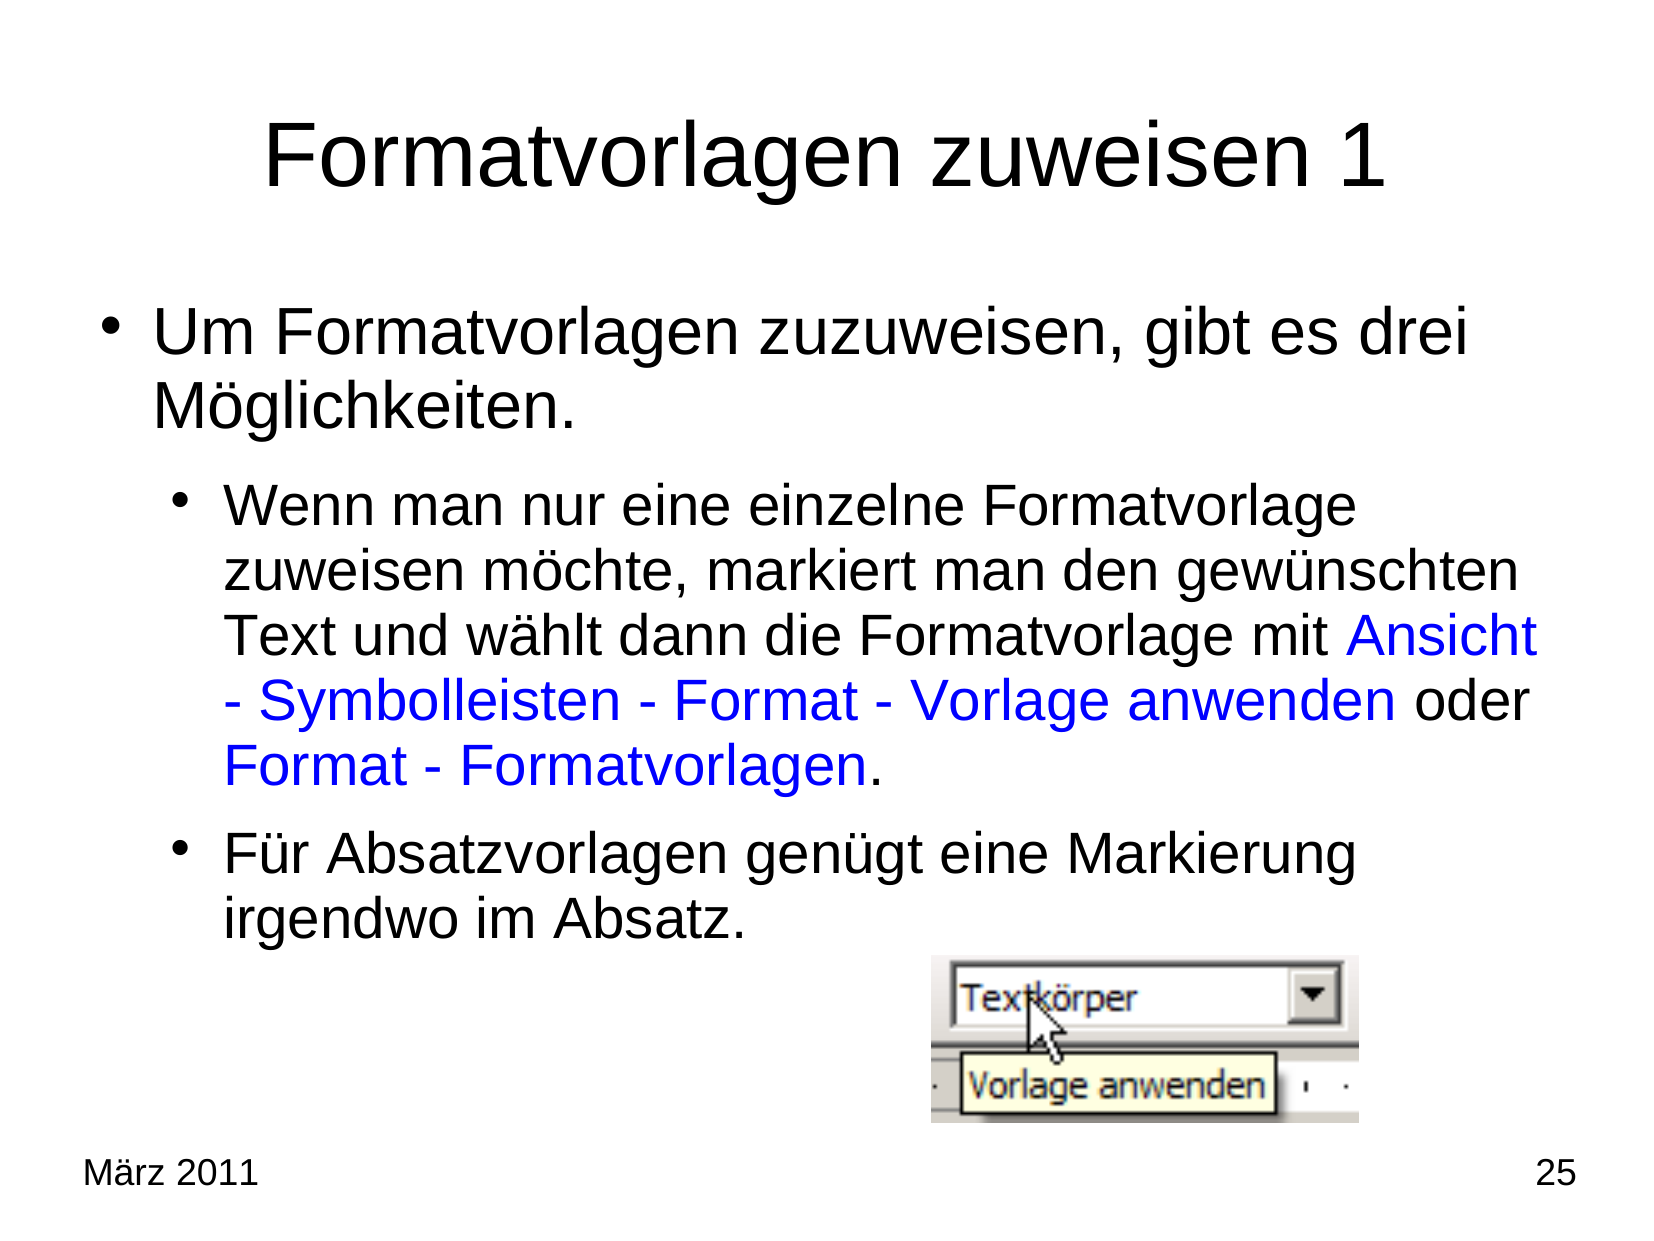

# Formatvorlagen zuweisen 1
Um Formatvorlagen zuzuweisen, gibt es drei Möglichkeiten.
Wenn man nur eine einzelne Formatvorlage zuweisen möchte, markiert man den gewünschten Text und wählt dann die Formatvorlage mit Ansicht - Symbolleisten - Format - Vorlage anwenden oder Format - Formatvorlagen.
Für Absatzvorlagen genügt eine Markierung irgendwo im Absatz.
März 2011
25